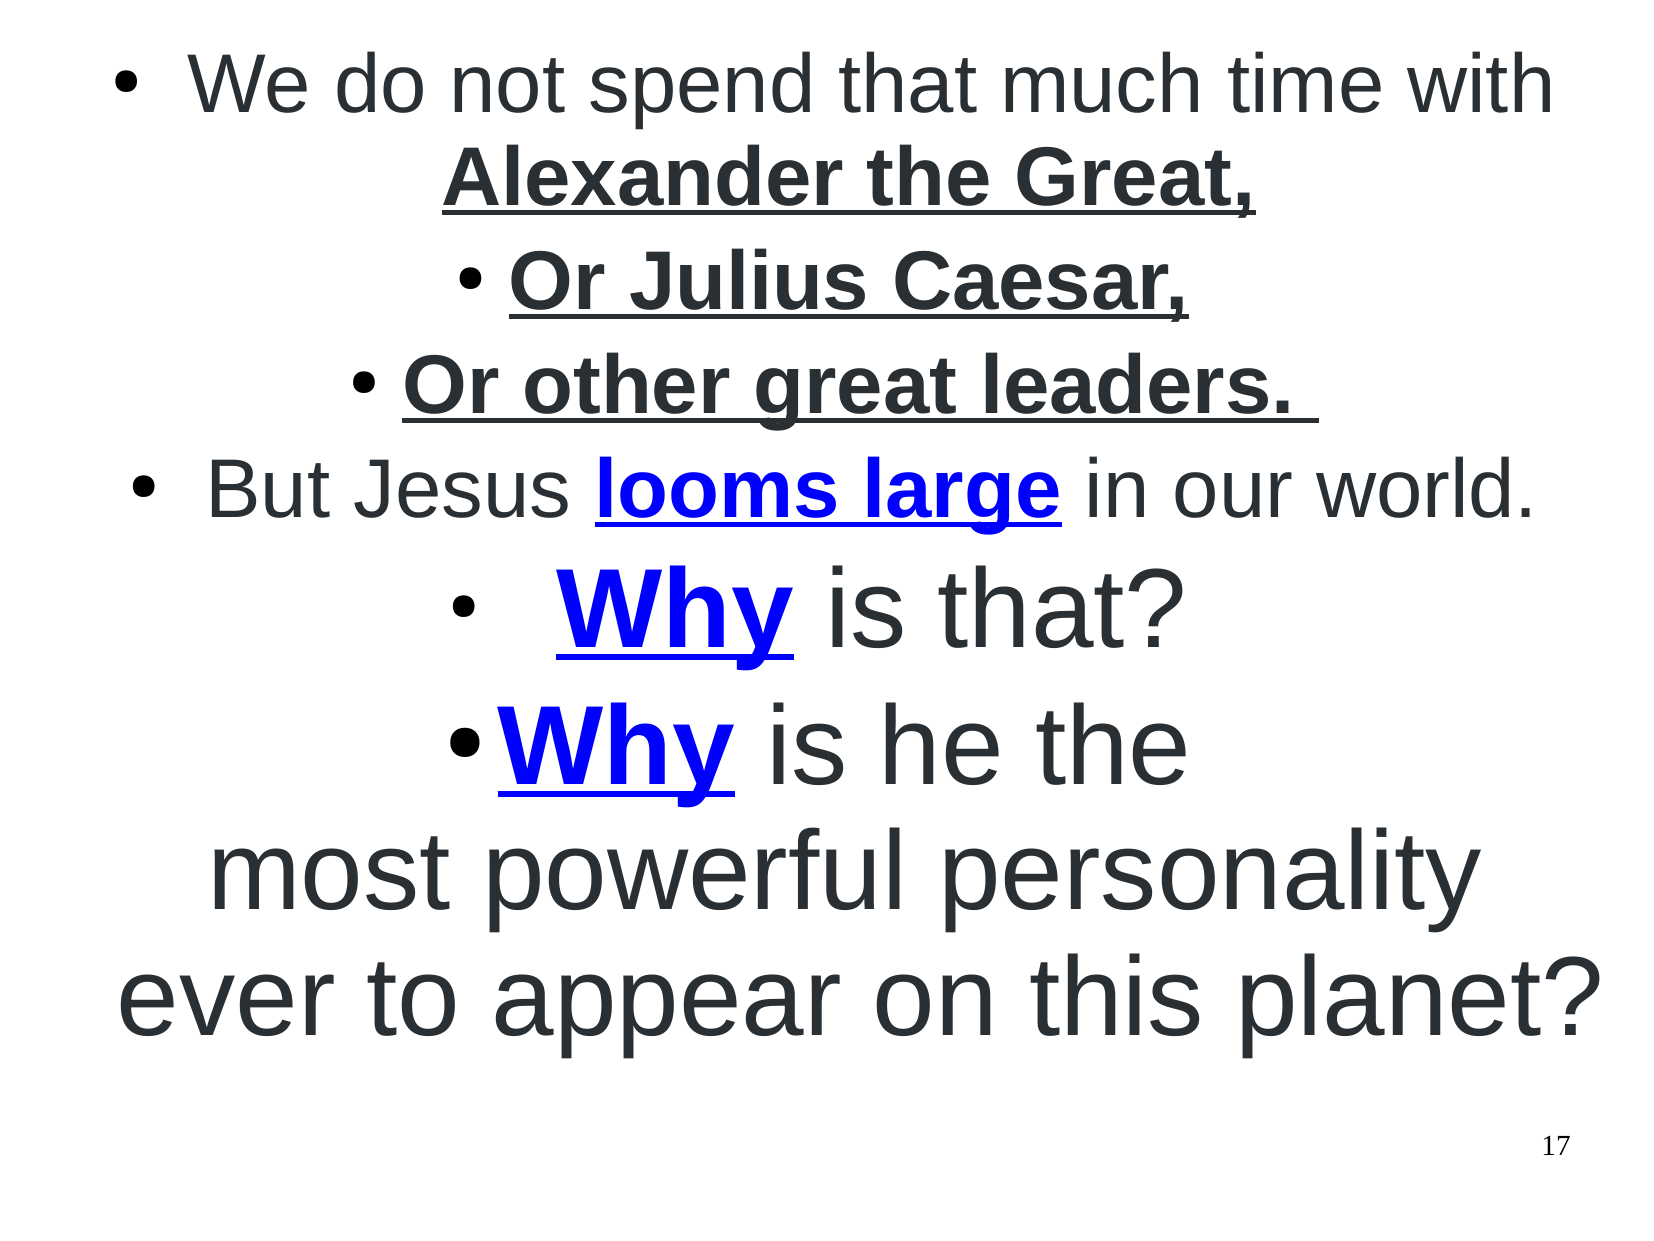

# We do not spend that much time with Alexander the Great,
Or Julius Caesar,
Or other great leaders.
 But Jesus looms large in our world.
 Why is that?
Why is he the
most powerful personality
ever to appear on this planet?
17